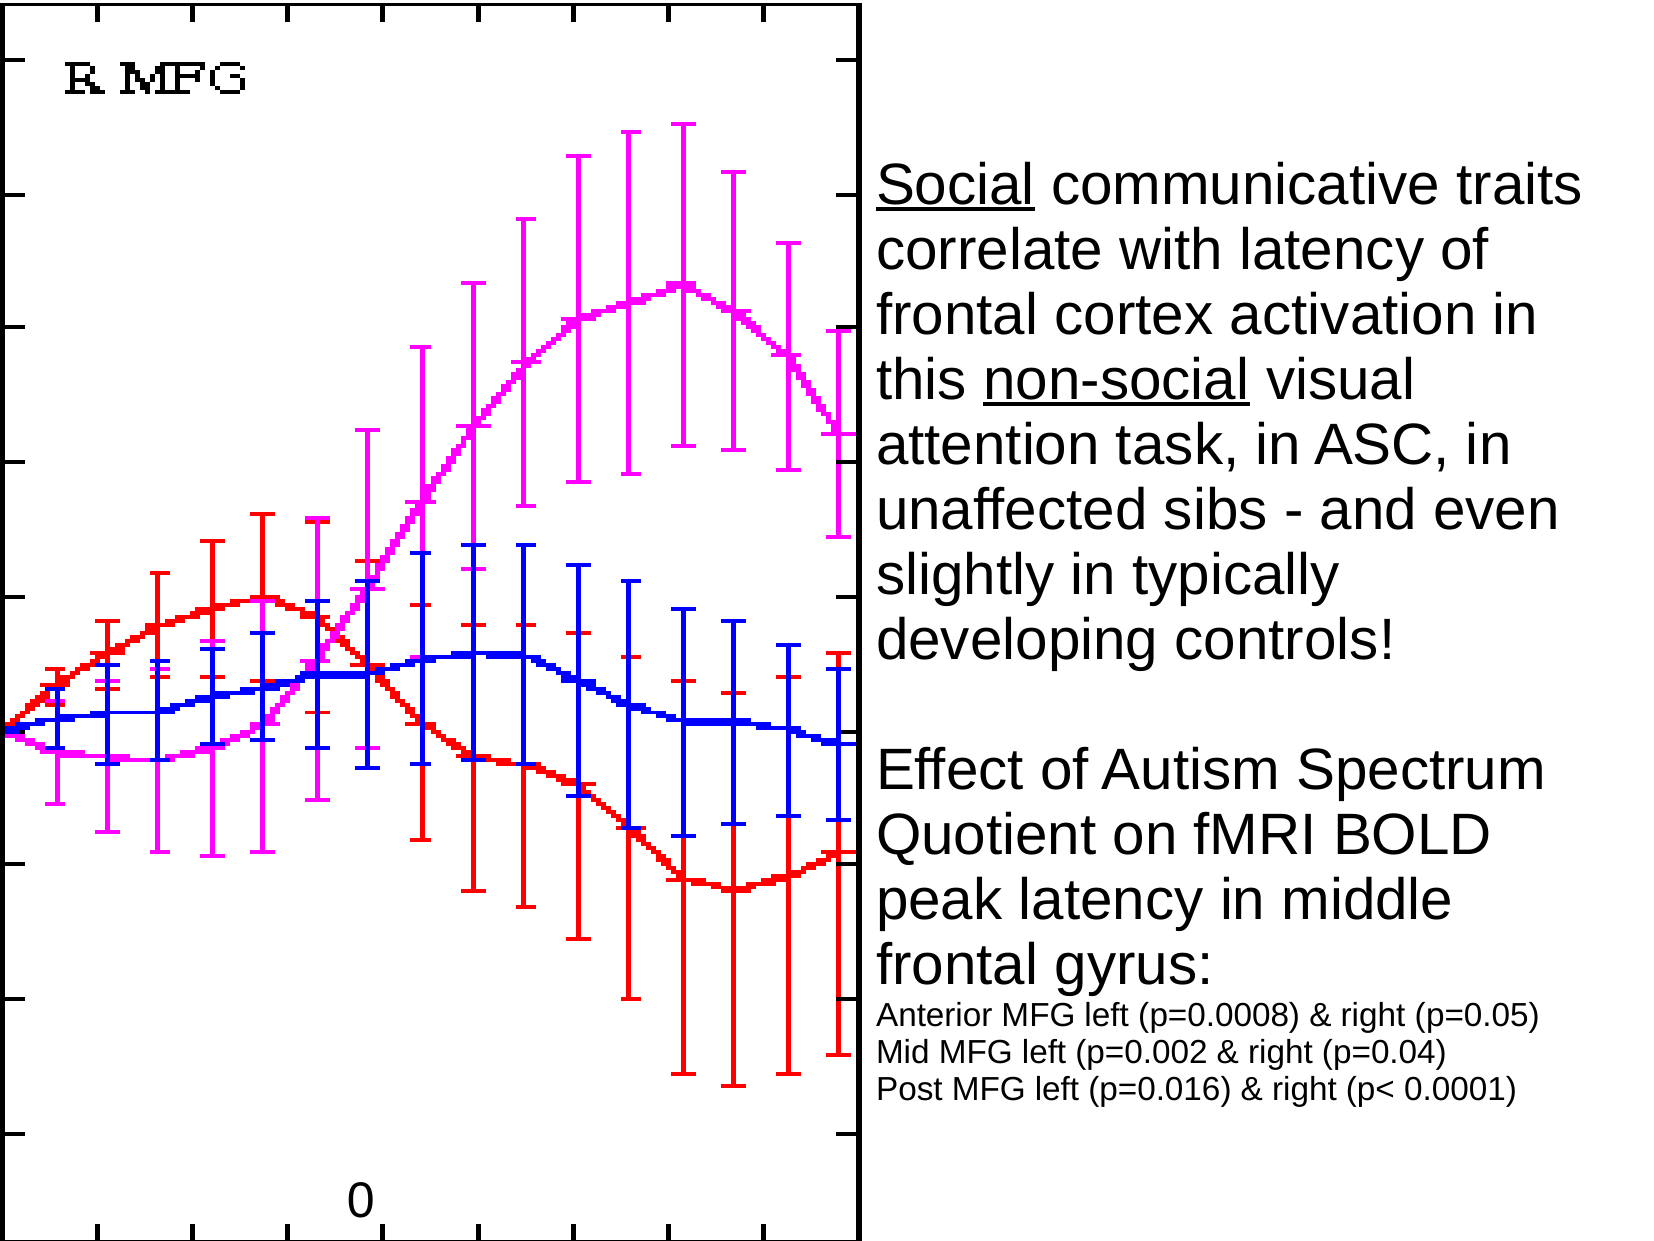

# Social communicative traits correlate with latency of frontal cortex activation in this non-social visual attention task, in ASC, in unaffected sibs - and even slightly in typically developing controls! Effect of Autism Spectrum Quotient on fMRI BOLD peak latency in middle frontal gyrus: Anterior MFG left (p=0.0008) & right (p=0.05) Mid MFG left (p=0.002 & right (p=0.04) Post MFG left (p=0.016) & right (p< 0.0001)
0